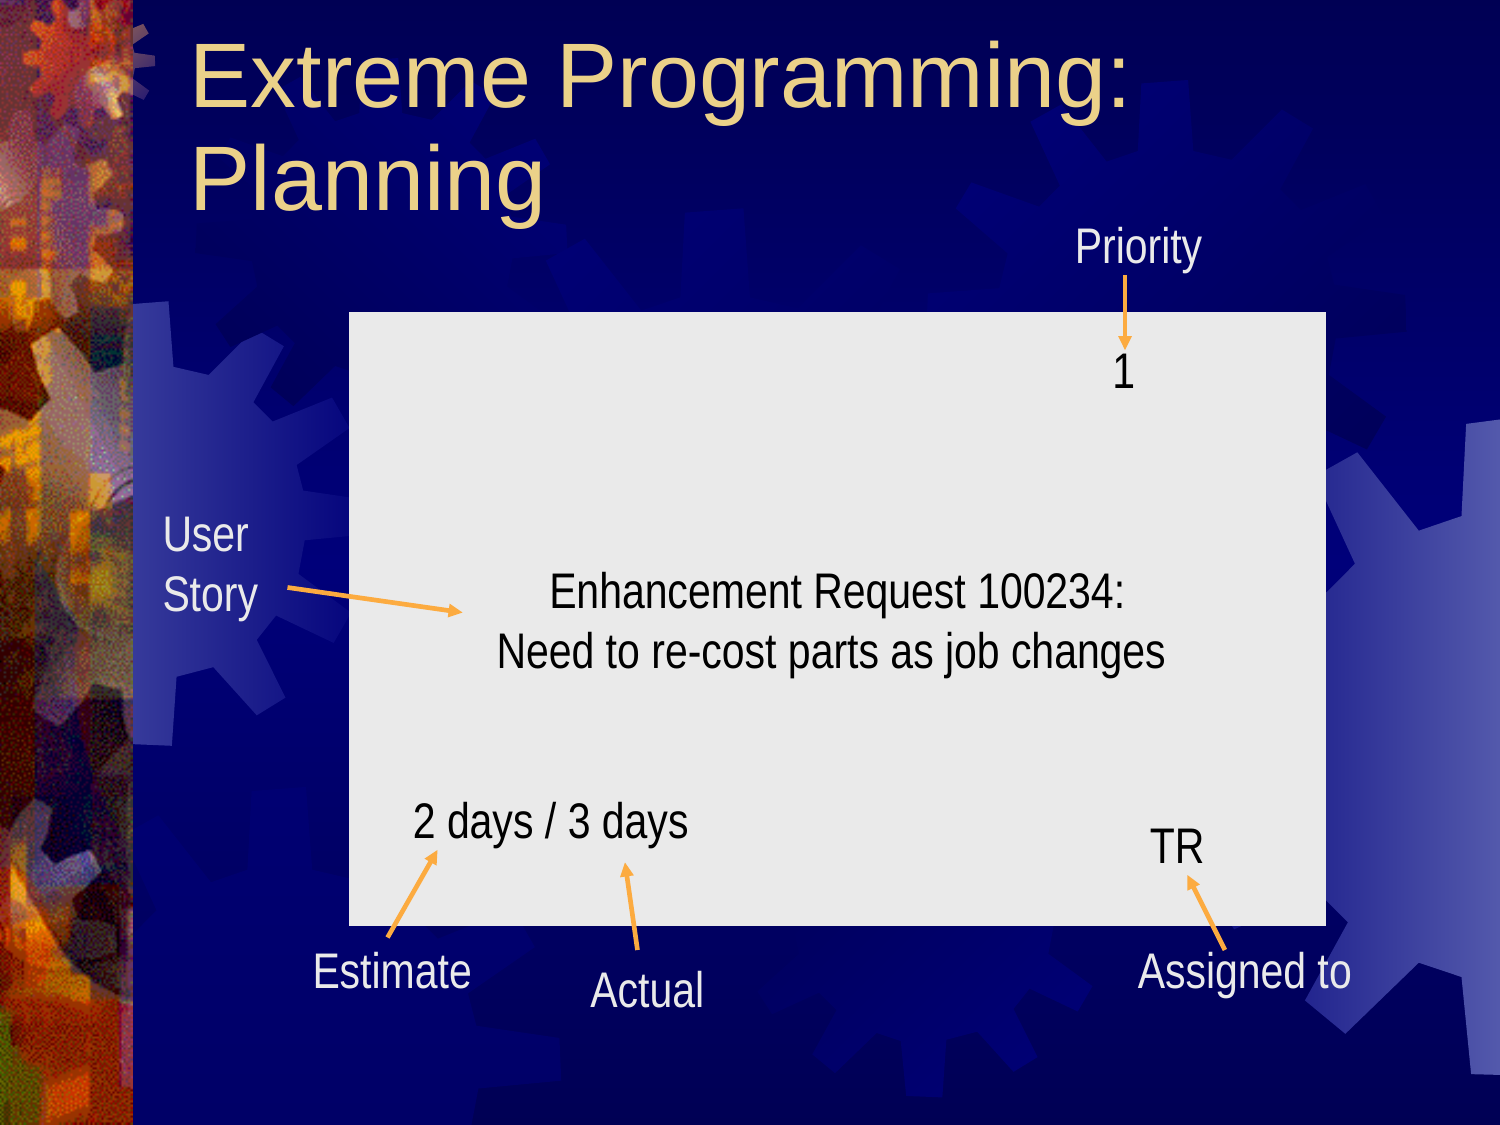

# Extreme Programming: Planning
Priority
Enhancement Request 100234:
Need to re-cost parts as job changes
1
User
Story
2 days / 3 days
TR
Estimate
Assigned to
Actual